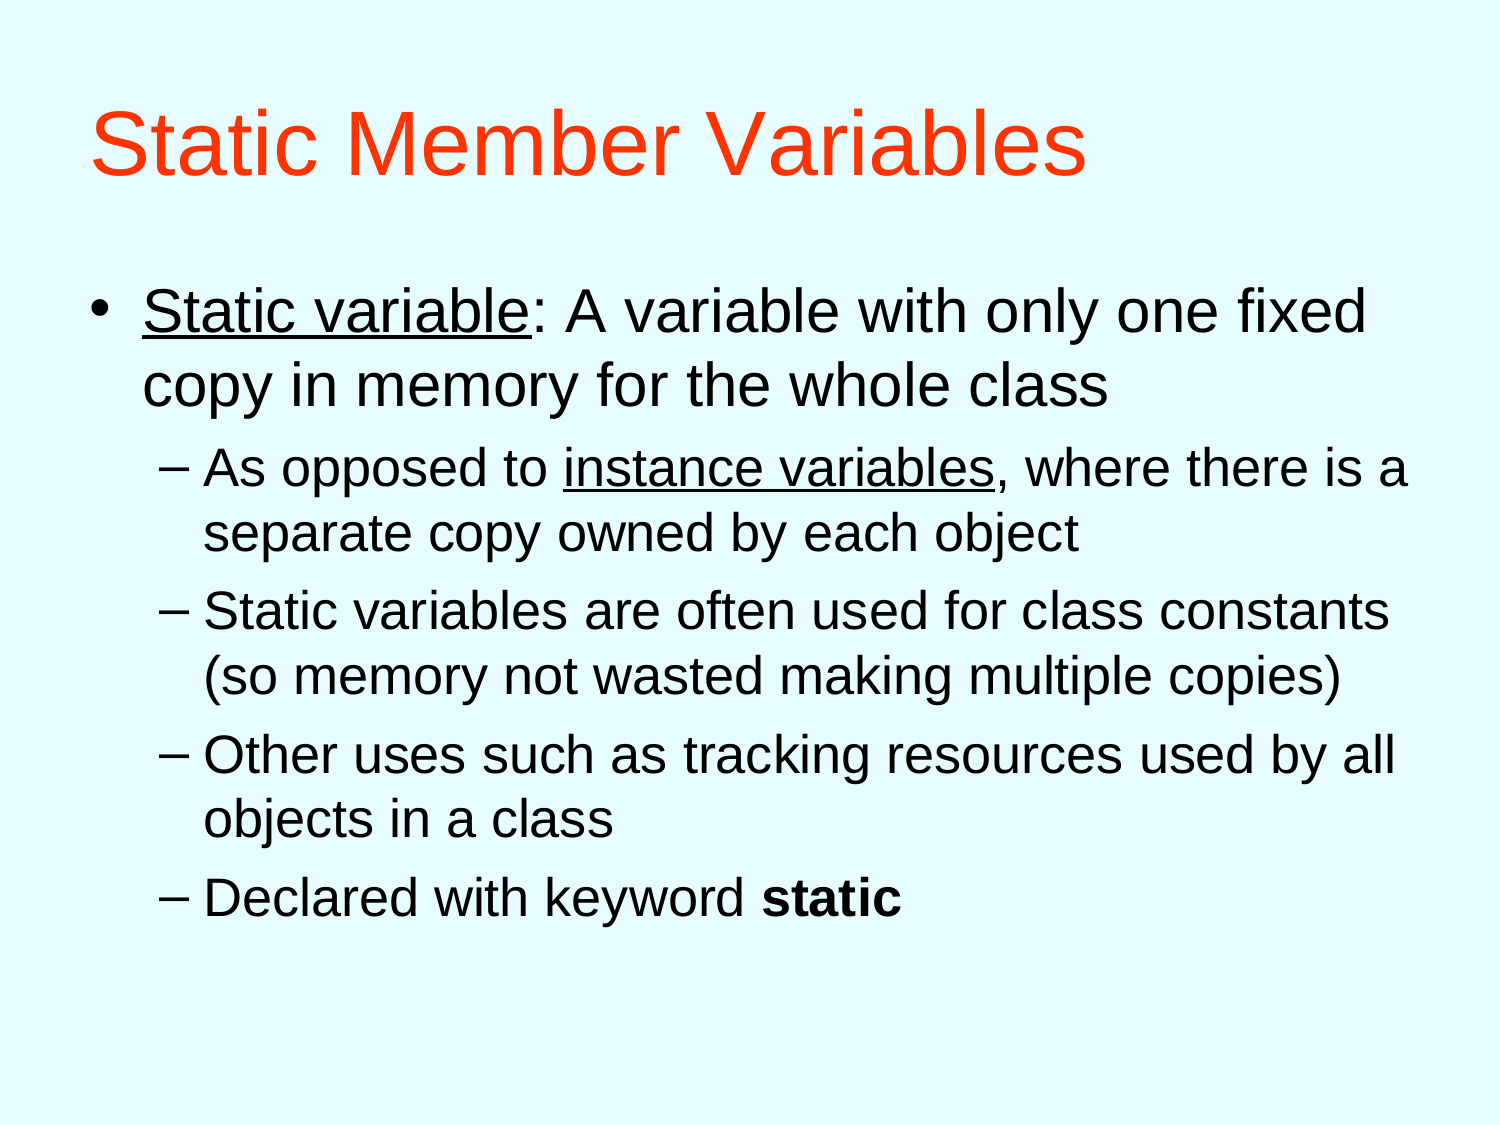

# Static Member Variables
Static variable: A variable with only one fixed copy in memory for the whole class
As opposed to instance variables, where there is a separate copy owned by each object
Static variables are often used for class constants (so memory not wasted making multiple copies)
Other uses such as tracking resources used by all objects in a class
Declared with keyword static